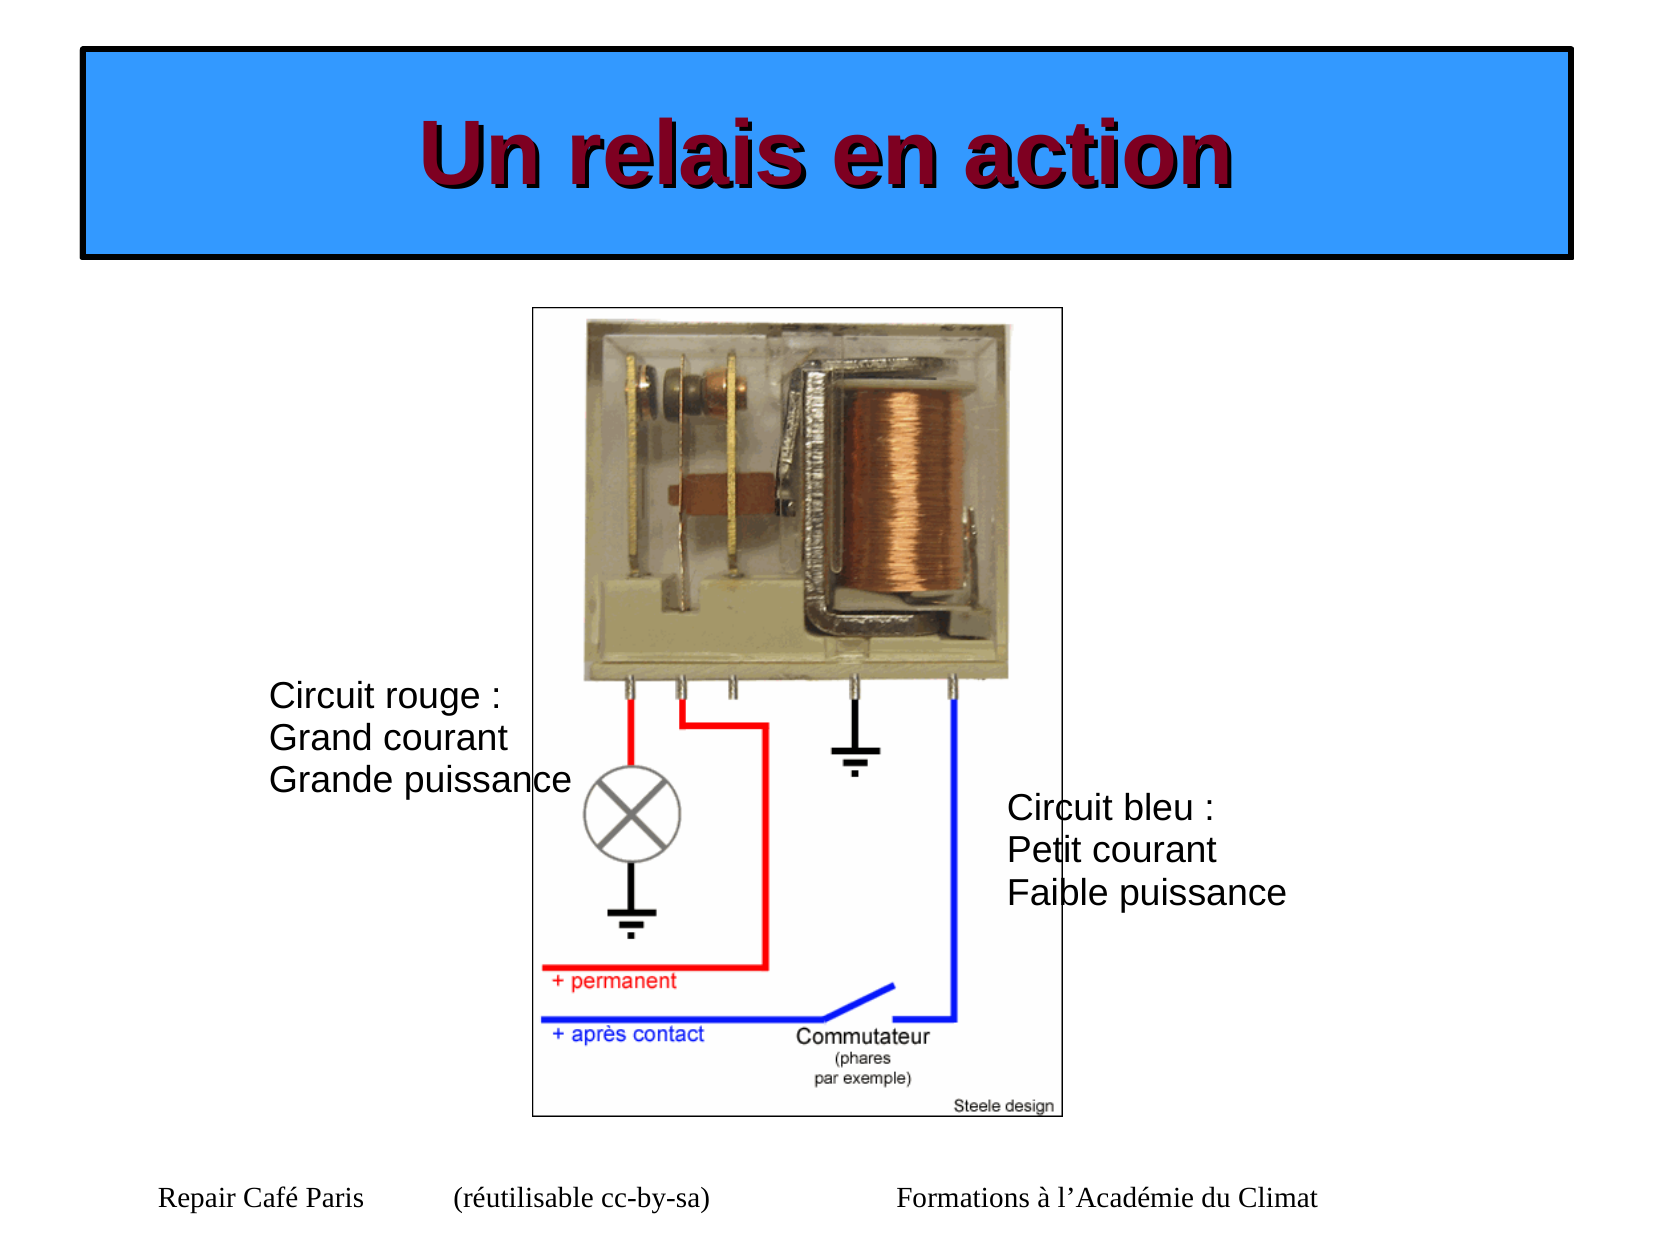

# Un relais en action
Circuit rouge :
Grand courant
Grande puissance
Circuit bleu :
Petit courant
Faible puissance